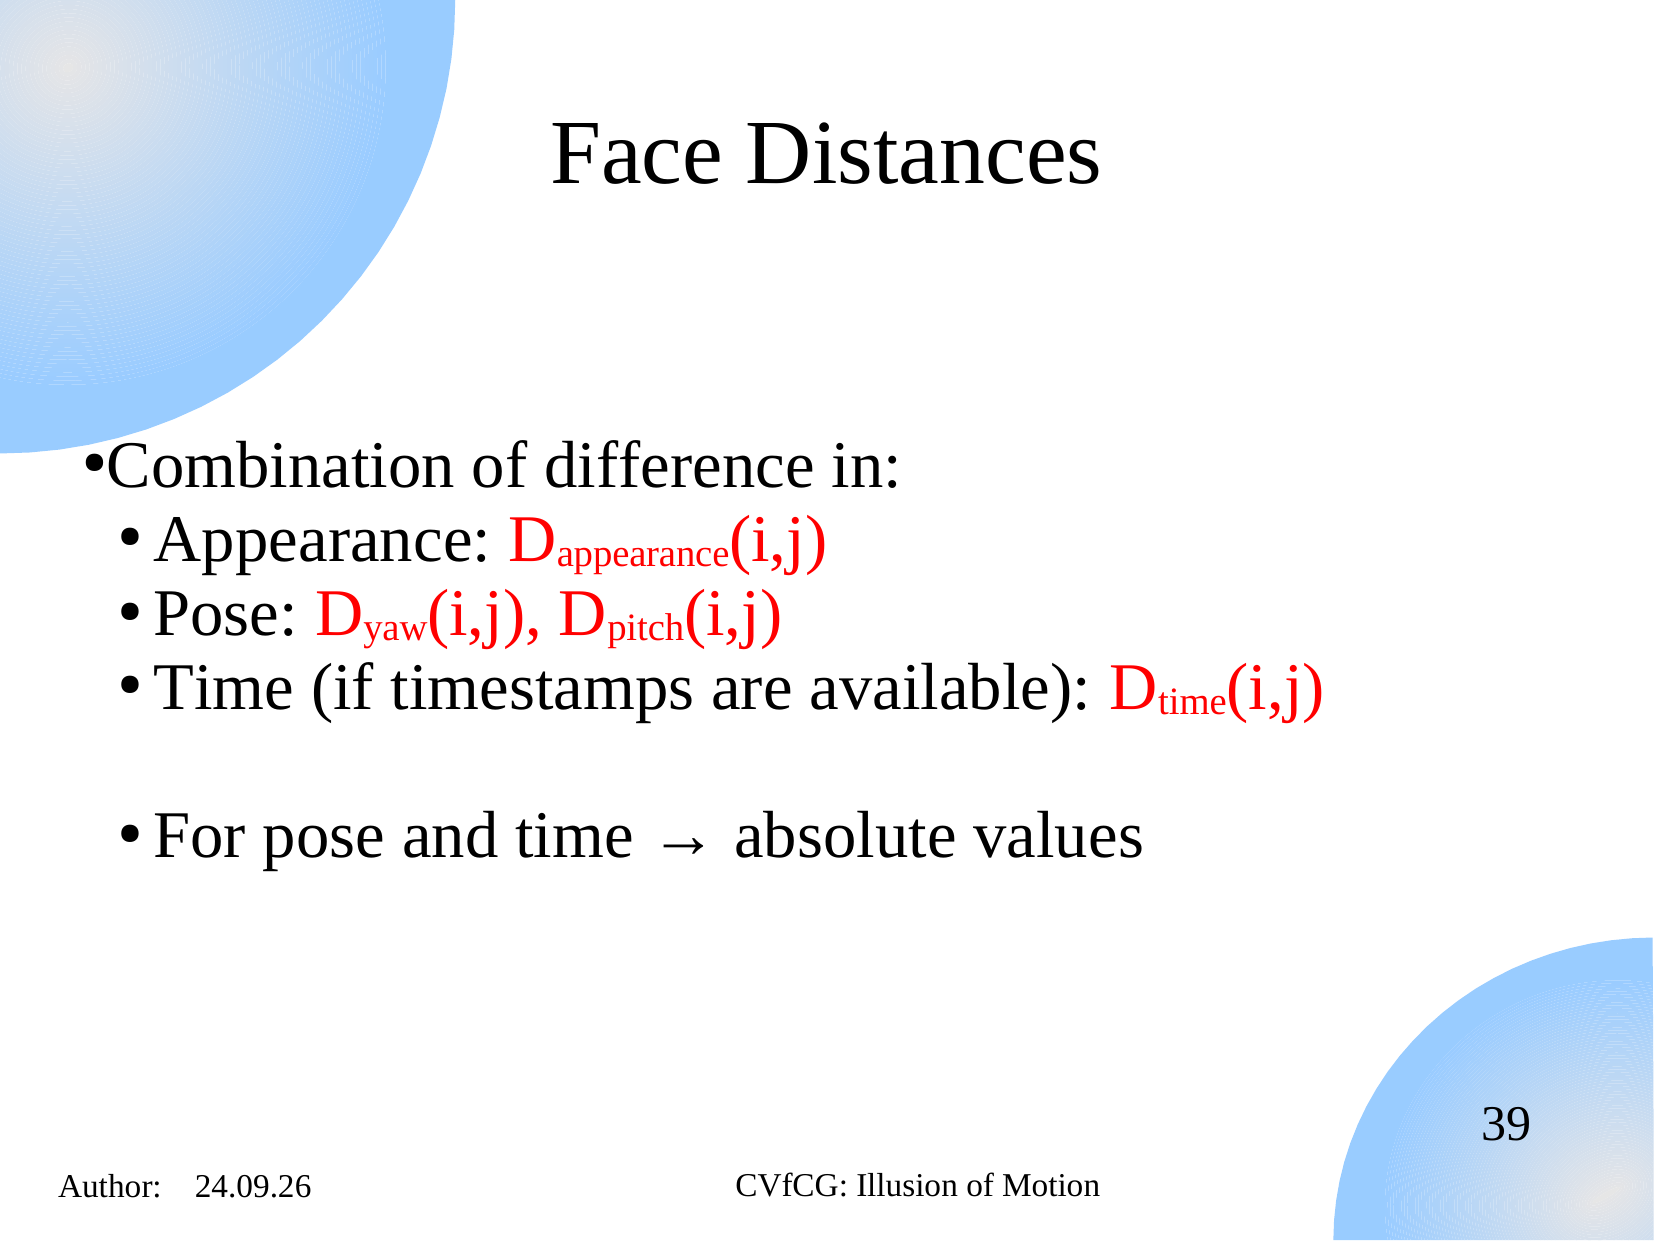

# Face Distances
Combination of difference in:
Appearance: Dappearance(i,j)
Pose: Dyaw(i,j), Dpitch(i,j)
Time (if timestamps are available): Dtime(i,j)
For pose and time → absolute values
CVfCG: Illusion of Motion